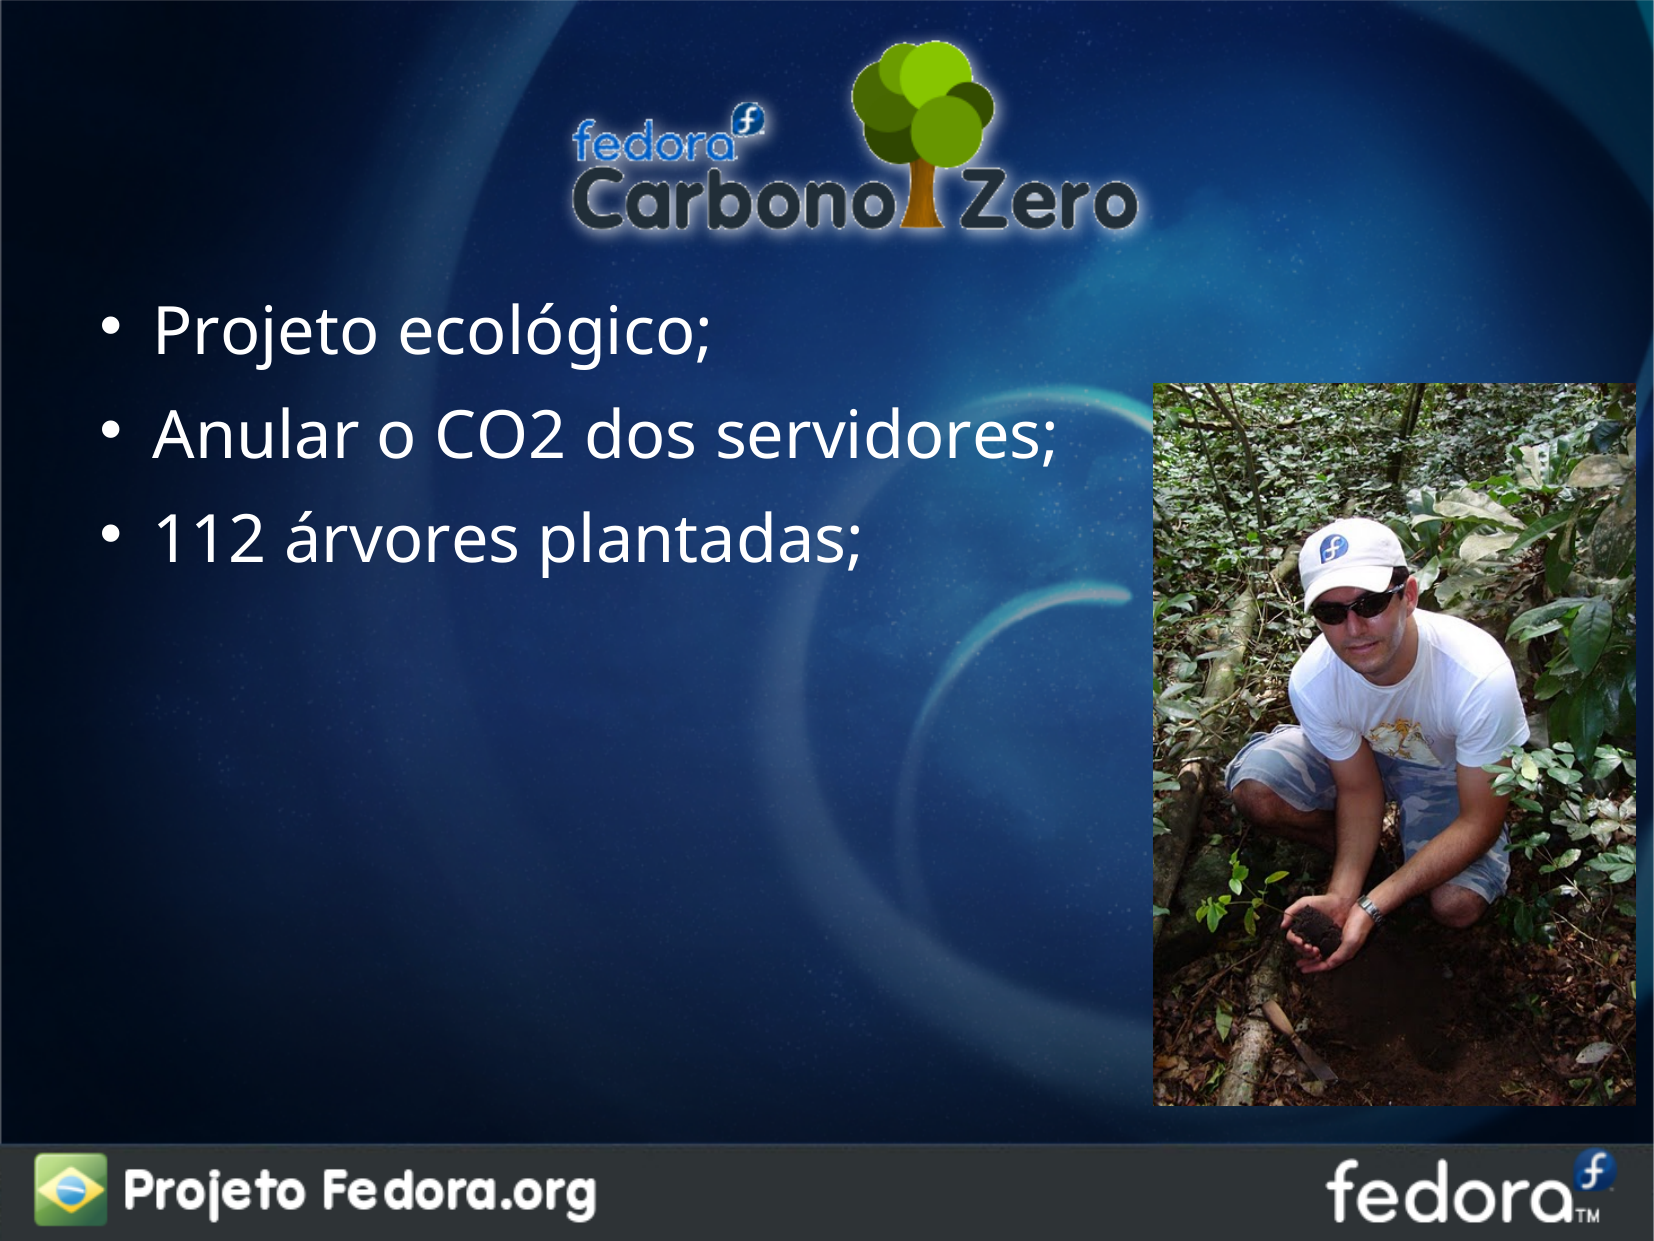

# Projeto ecológico;
Anular o CO2 dos servidores;
112 árvores plantadas;